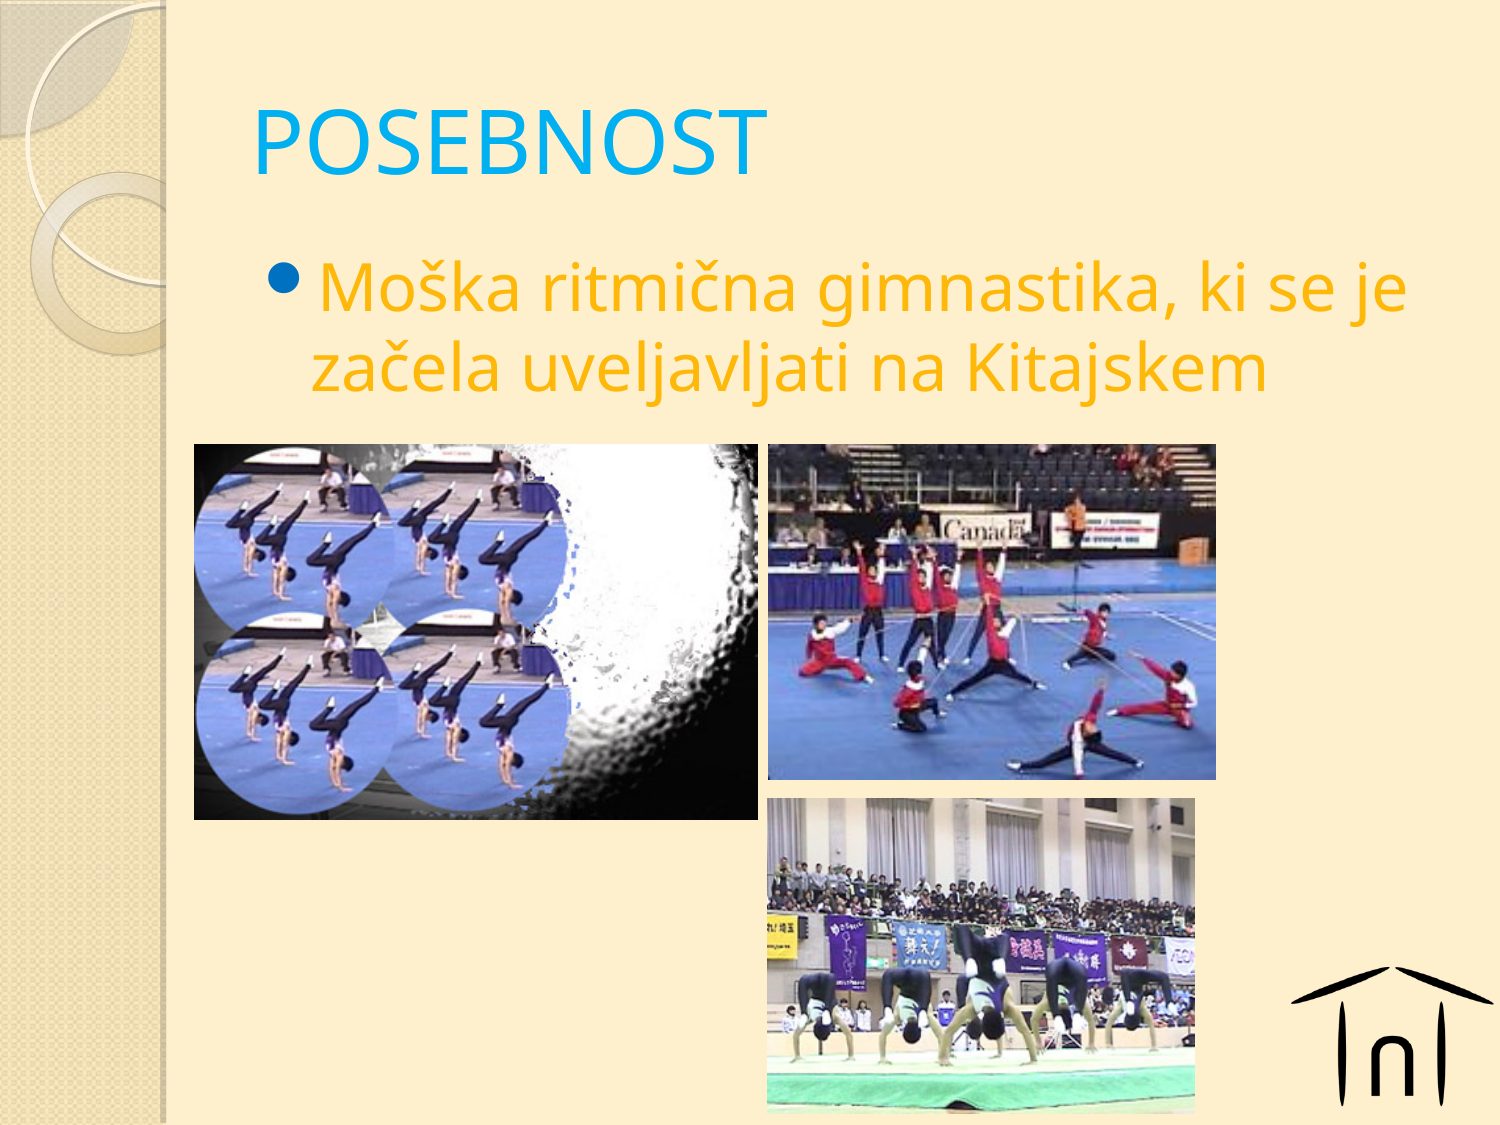

# POSEBNOST
Moška ritmična gimnastika, ki se je začela uveljavljati na Kitajskem